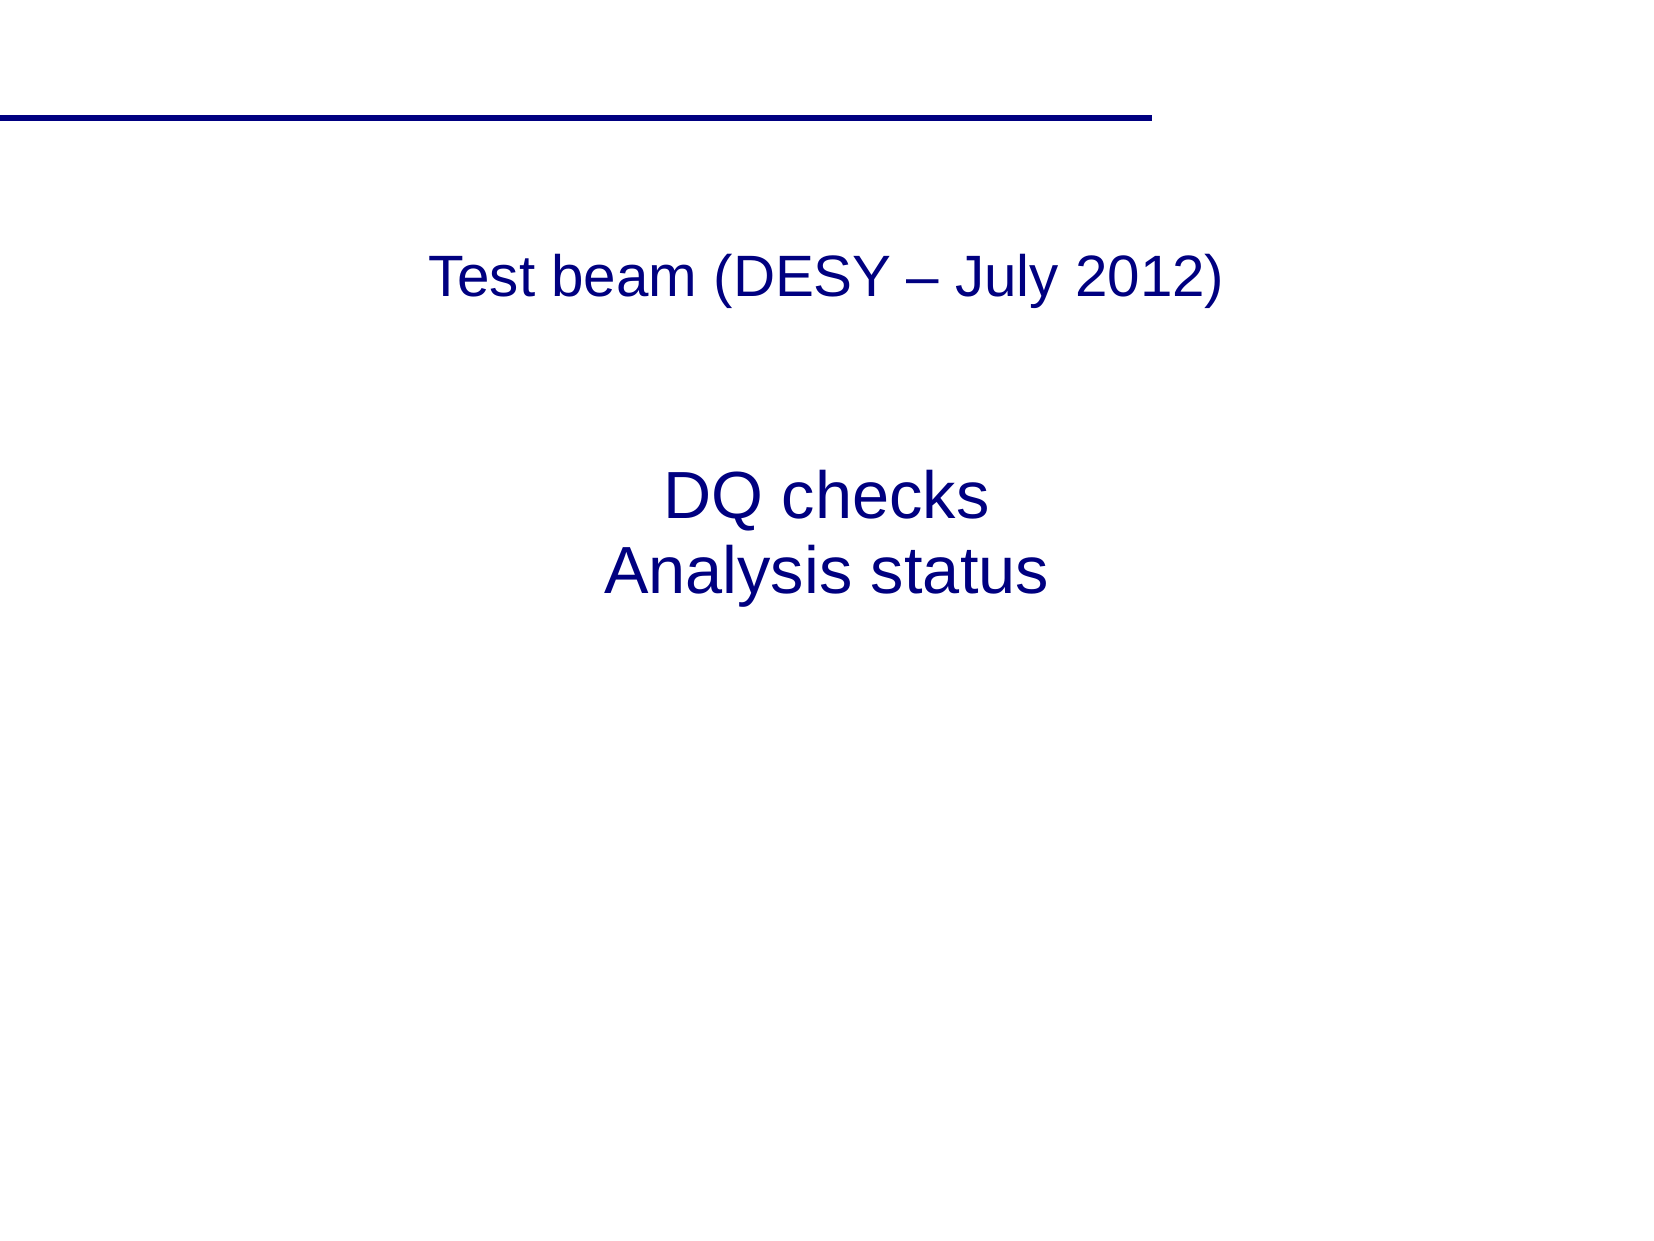

Test beam (DESY – July 2012)
DQ checks
Analysis status